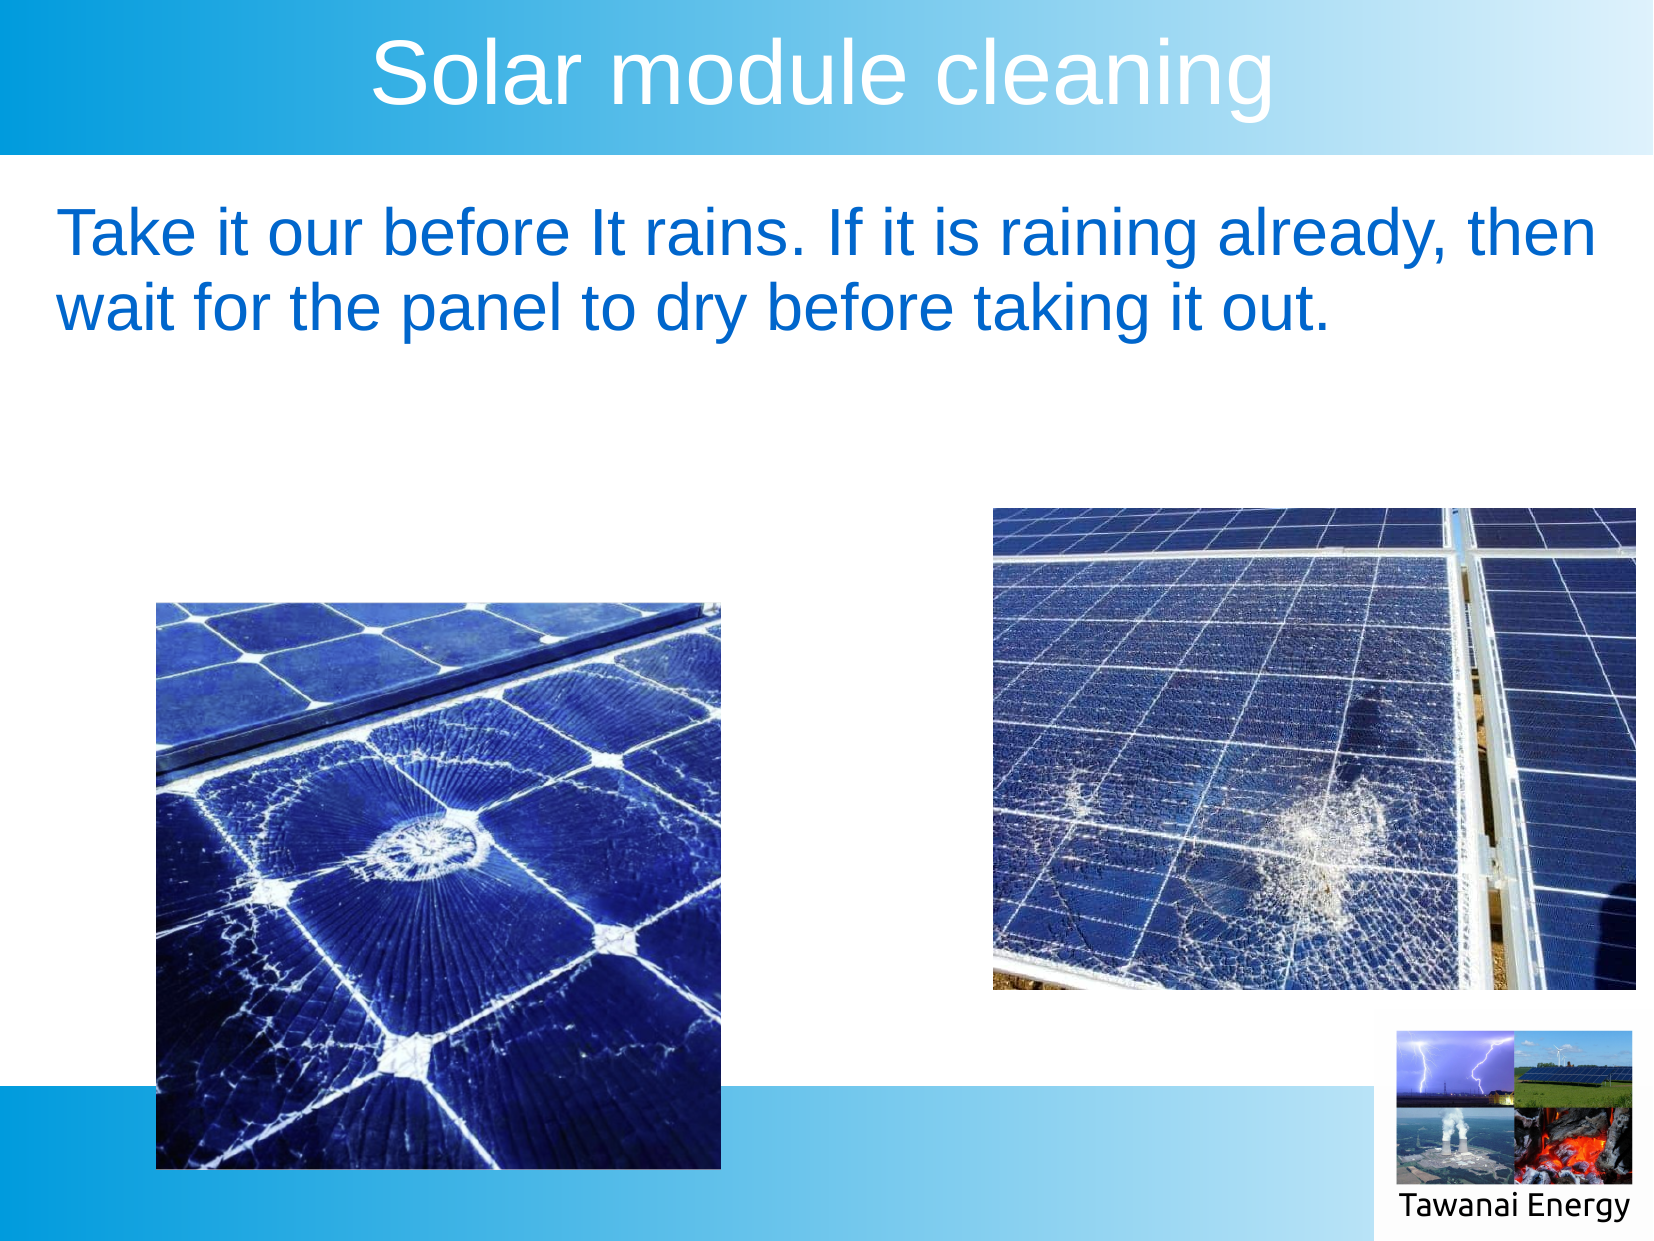

# Solar module cleaning
Take it our before It rains. If it is raining already, then wait for the panel to dry before taking it out.